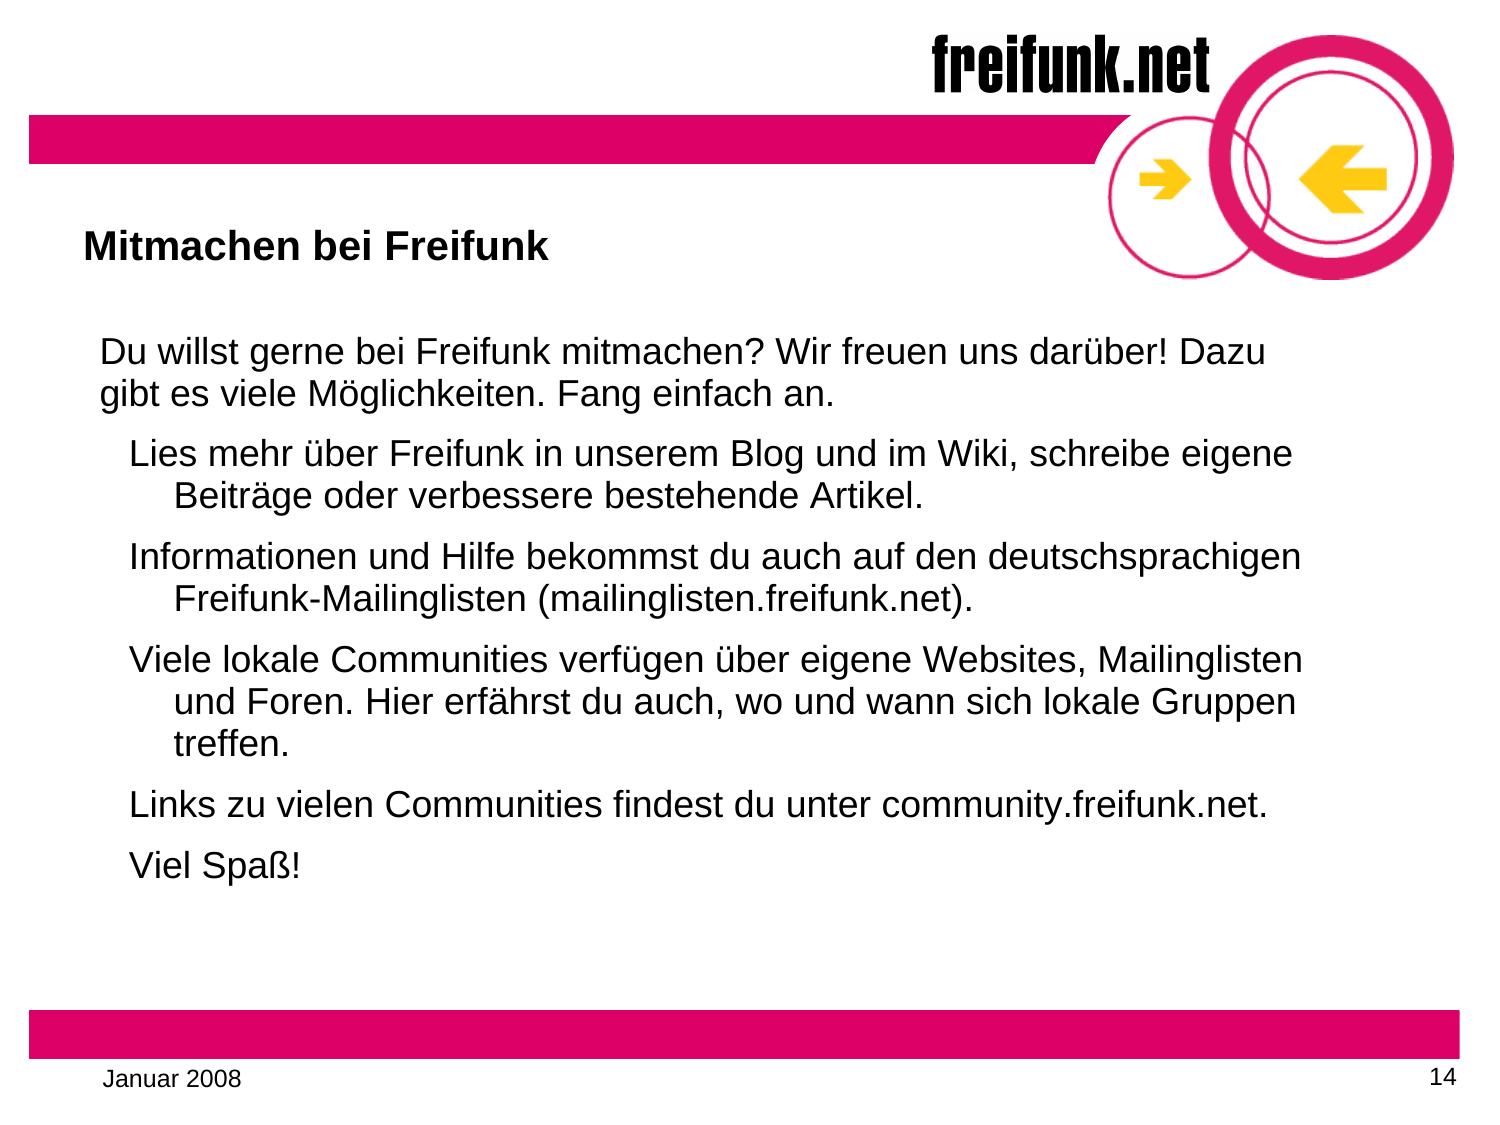

Mitmachen bei Freifunk
Du willst gerne bei Freifunk mitmachen? Wir freuen uns darüber! Dazu gibt es viele Möglichkeiten. Fang einfach an.
Lies mehr über Freifunk in unserem Blog und im Wiki, schreibe eigene Beiträge oder verbessere bestehende Artikel.
Informationen und Hilfe bekommst du auch auf den deutschsprachigen Freifunk-Mailinglisten (mailinglisten.freifunk.net).
Viele lokale Communities verfügen über eigene Websites, Mailinglisten und Foren. Hier erfährst du auch, wo und wann sich lokale Gruppen treffen.
Links zu vielen Communities findest du unter community.freifunk.net.
Viel Spaß!
14
Januar 2008